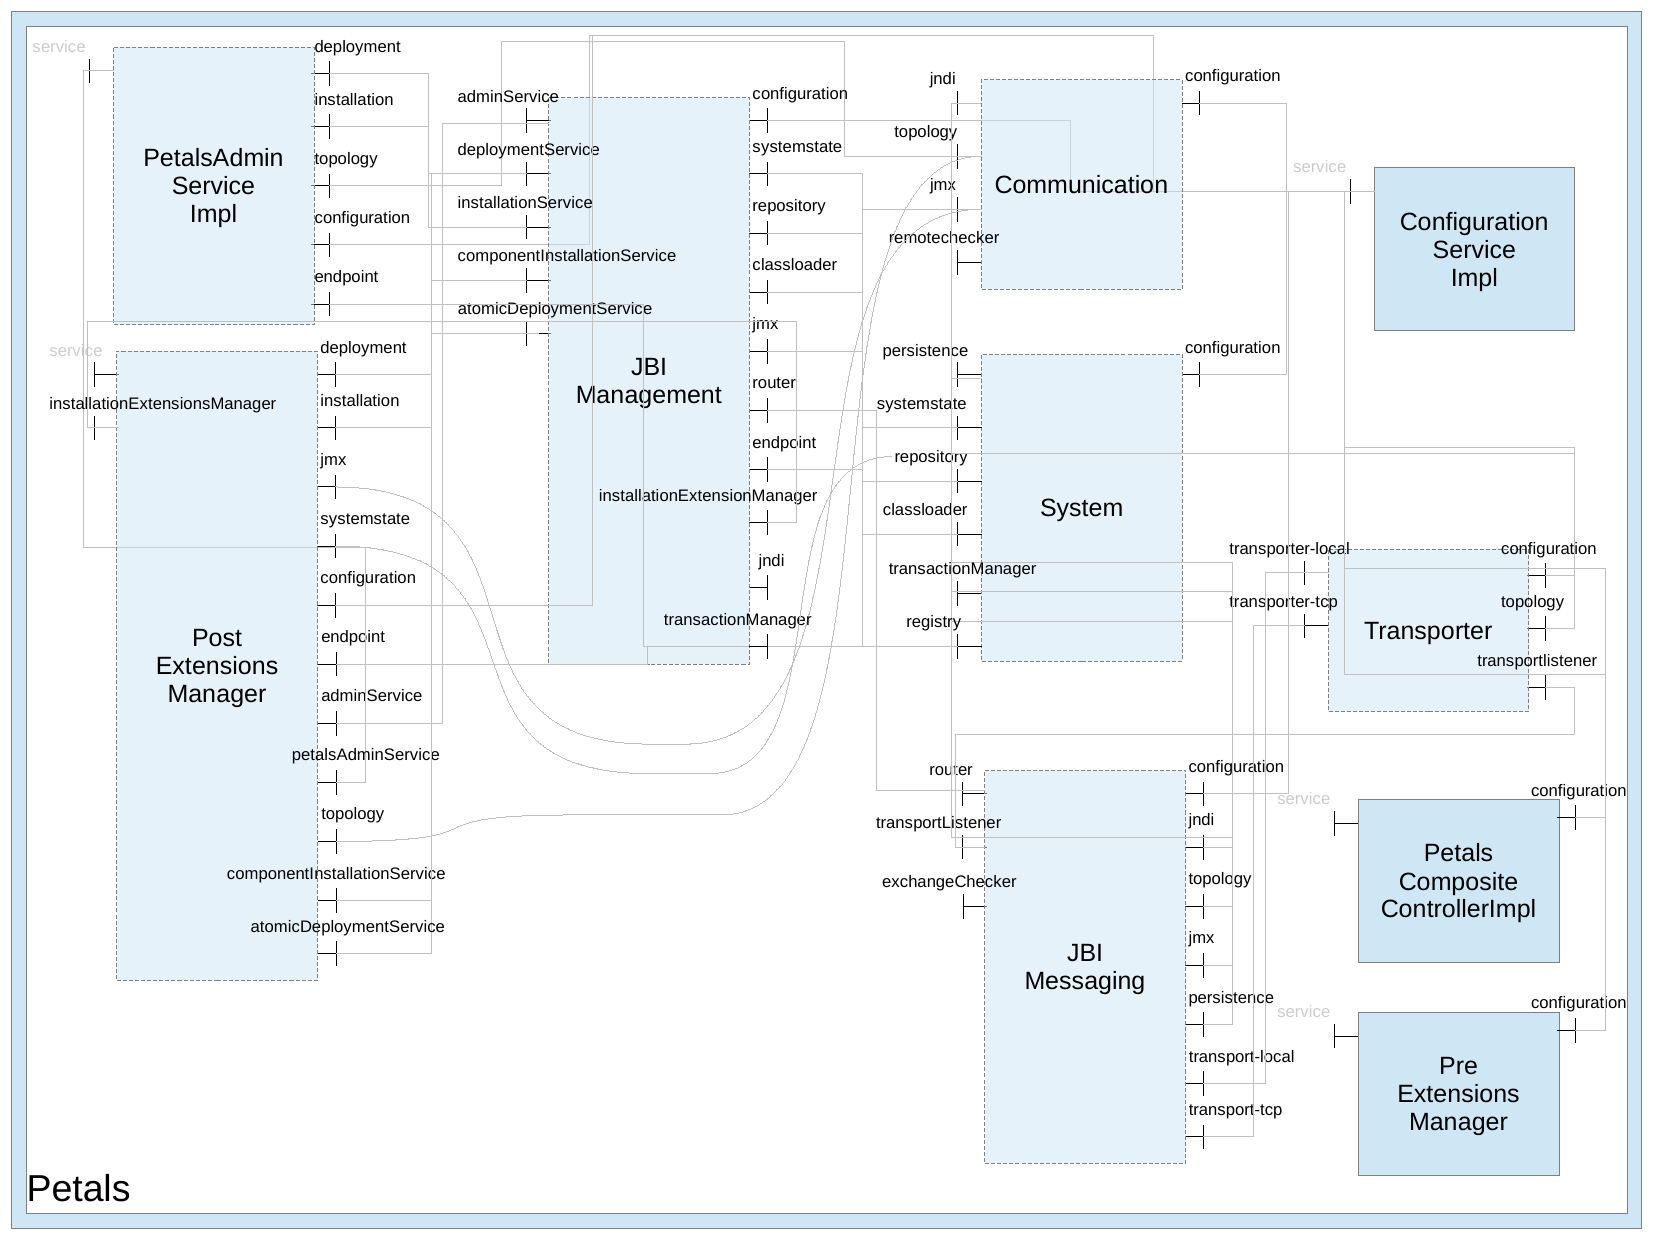

service
deployment
PetalsAdmin
Service
Impl
configuration
jndi
configuration
adminService
Communication
installation
JBI
Management
topology
systemstate
deploymentService
topology
service
jmx
Configuration
Service
Impl
installationService
repository
configuration
remotechecker
componentInstallationService
classloader
endpoint
atomicDeploymentService
jmx
deployment
configuration
service
persistence
Post
Extensions
Manager
System
router
installation
installationExtensionsManager
systemstate
endpoint
repository
jmx
installationExtensionManager
classloader
systemstate
transporter-local
configuration
jndi
Transporter
transactionManager
configuration
transporter-tcp
topology
transactionManager
registry
endpoint
transportlistener
adminService
petalsAdminService
configuration
router
JBI
Messaging
configuration
service
topology
Petals
Composite
ControllerImpl
jndi
transportListener
componentInstallationService
topology
exchangeChecker
atomicDeploymentService
jmx
persistence
configuration
service
Pre
Extensions
Manager
transport-local
transport-tcp
Petals